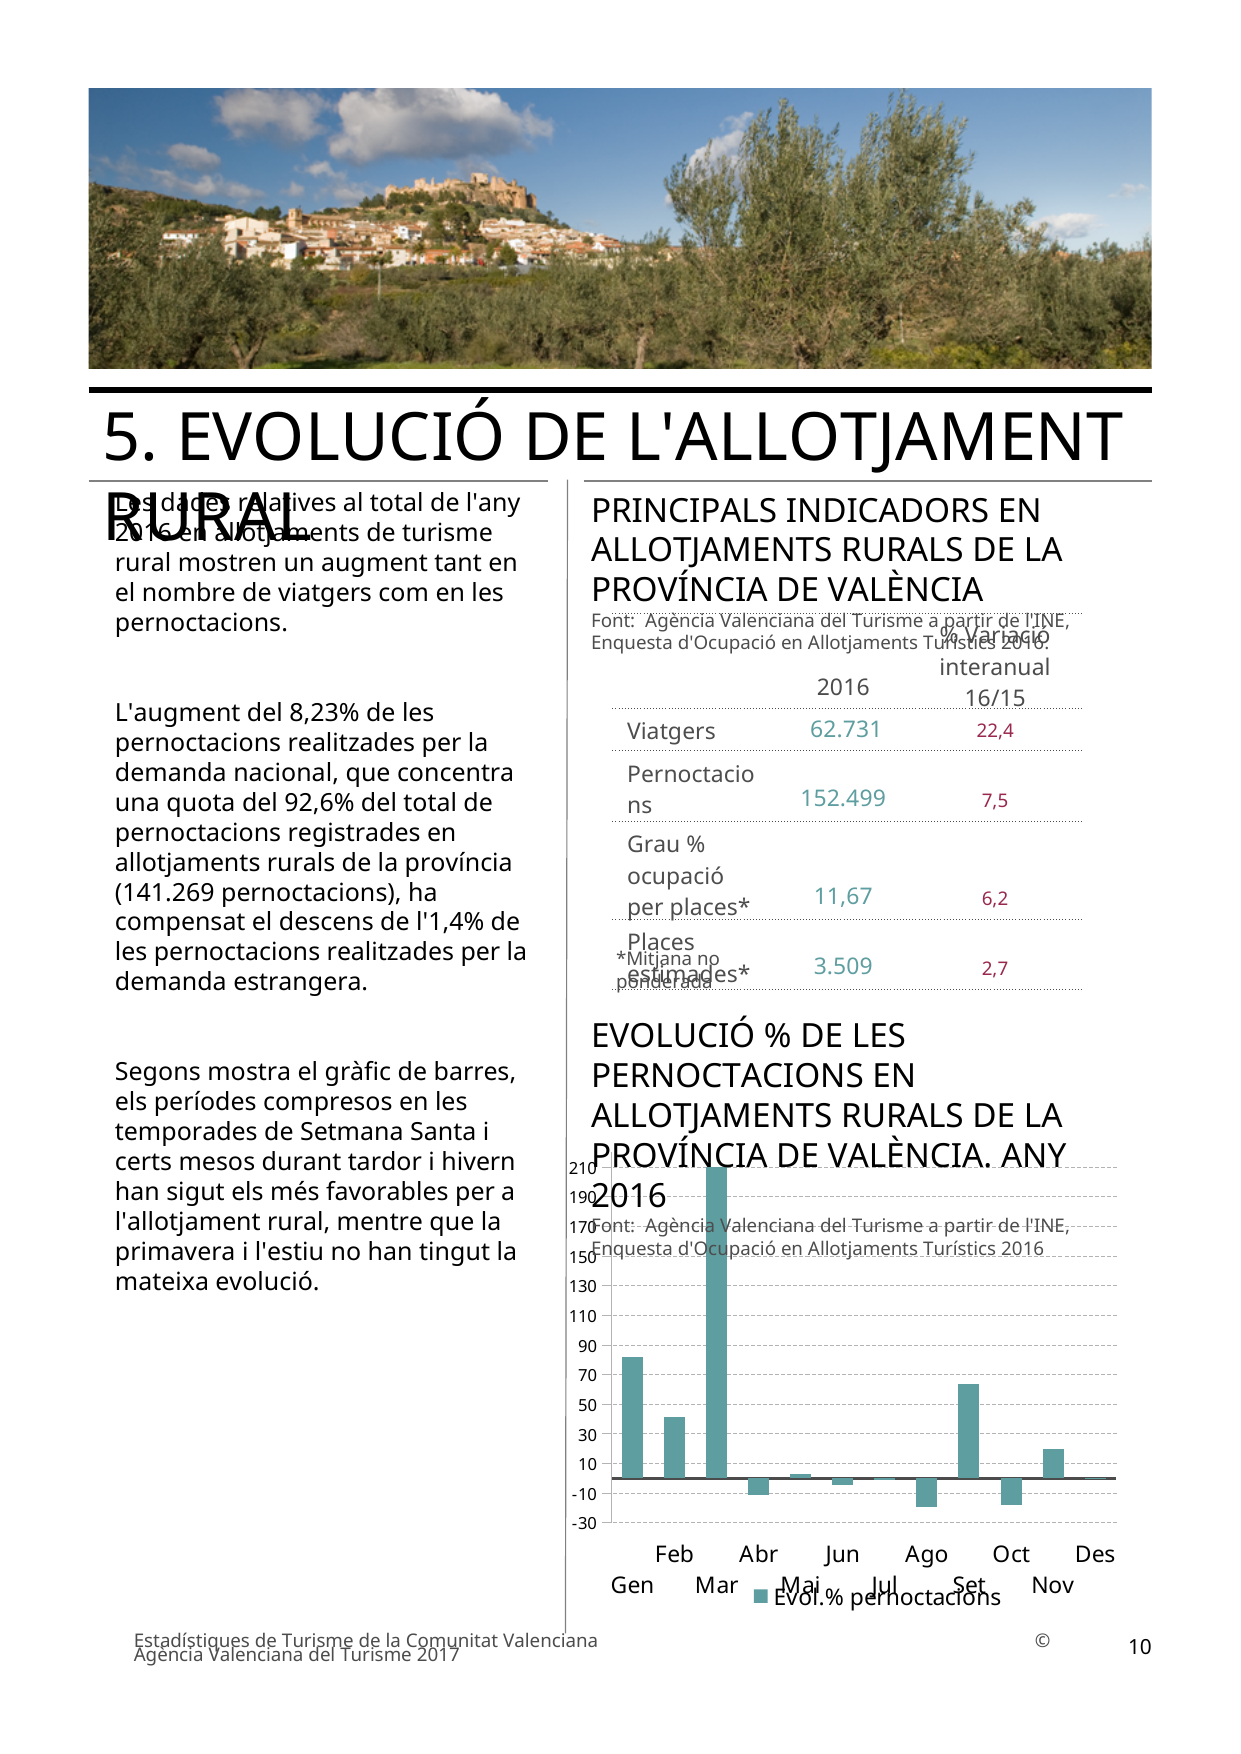

5. EVOLUCIÓ DE L'ALLOTJAMENT RURAL
Les dades relatives al total de l'any 2016 en allotjaments de turisme rural mostren un augment tant en el nombre de viatgers com en les pernoctacions.
L'augment del 8,23% de les pernoctacions realitzades per la demanda nacional, que concentra una quota del 92,6% del total de pernoctacions registrades en allotjaments rurals de la província (141.269 pernoctacions), ha compensat el descens de l'1,4% de les pernoctacions realitzades per la demanda estrangera.
Segons mostra el gràfic de barres, els períodes compresos en les temporades de Setmana Santa i certs mesos durant tardor i hivern han sigut els més favorables per a l'allotjament rural, mentre que la primavera i l'estiu no han tingut la mateixa evolució.
PRINCIPALS INDICADORS EN ALLOTJAMENTS RURALS DE LA PROVÍNCIA DE VALÈNCIA
Font: Agència Valenciana del Turisme a partir de l'INE, Enquesta d'Ocupació en Allotjaments Turístics 2016.
| | 2016 | % Variació interanual 16/15 |
| --- | --- | --- |
| Viatgers | 62.731 | 22,4 |
| Pernoctacions | 152.499 | 7,5 |
| Grau % ocupació per places\* | 11,67 | 6,2 |
| Places estimades\* | 3.509 | 2,7 |
*Mitjana no ponderada
EVOLUCIÓ % DE LES PERNOCTACIONS EN ALLOTJAMENTS RURALS DE LA PROVÍNCIA DE VALÈNCIA. ANY 2016
Font: Agència Valenciana del Turisme a partir de l'INE, Enquesta d'Ocupació en Allotjaments Turístics 2016
### Chart
| Category | Evol.% pernoctacions |
|---|---|
| Gen | 82.14 |
| Feb | 41.23 |
| Mar | 210.33 |
| Abr | -11.11 |
| Mai | 2.93 |
| Jun | -4.82 |
| Jul | -1.38 |
| Ago | -19.21 |
| Set | 63.31 |
| Oct | -18.22 |
| Nov | 19.65 |
| Des | -0.59 |